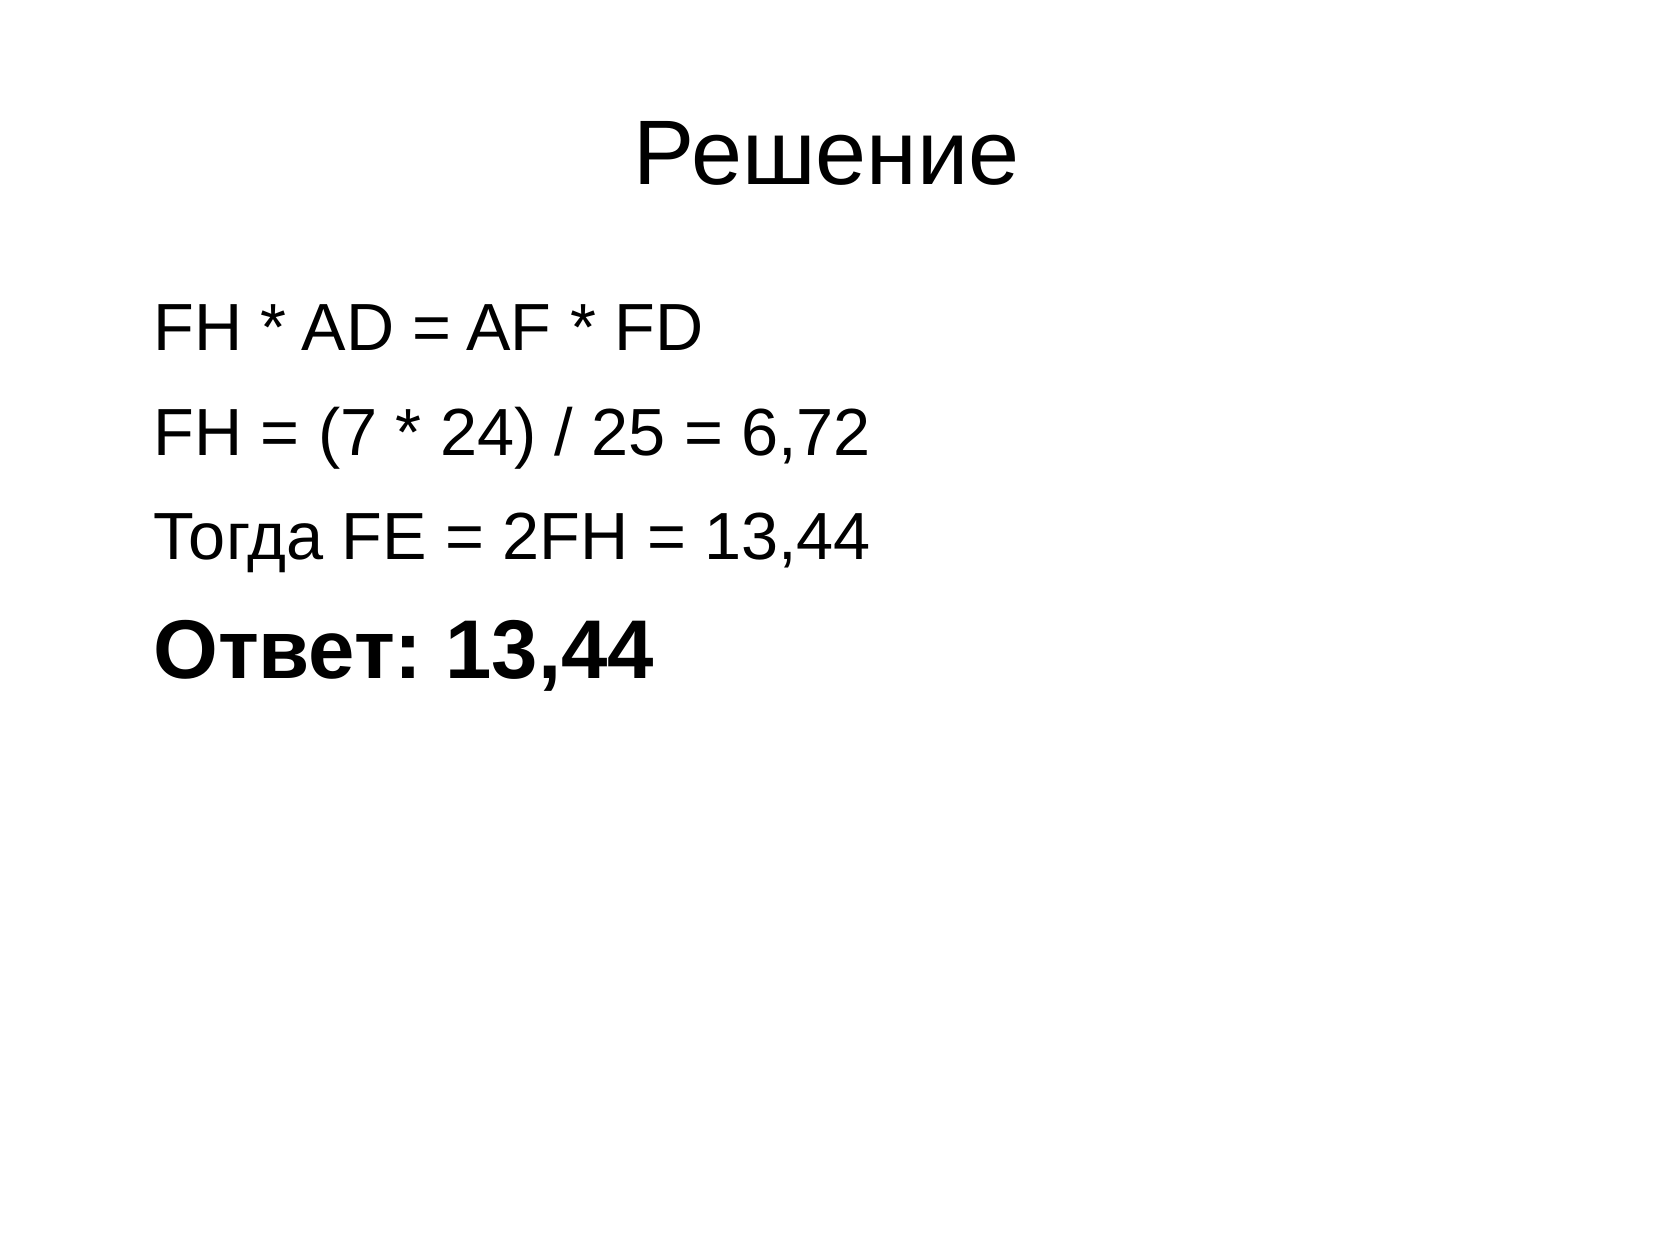

# Решение
FH * AD = AF * FD
FH = (7 * 24) / 25 = 6,72
Тогда FE = 2FH = 13,44
Ответ: 13,44